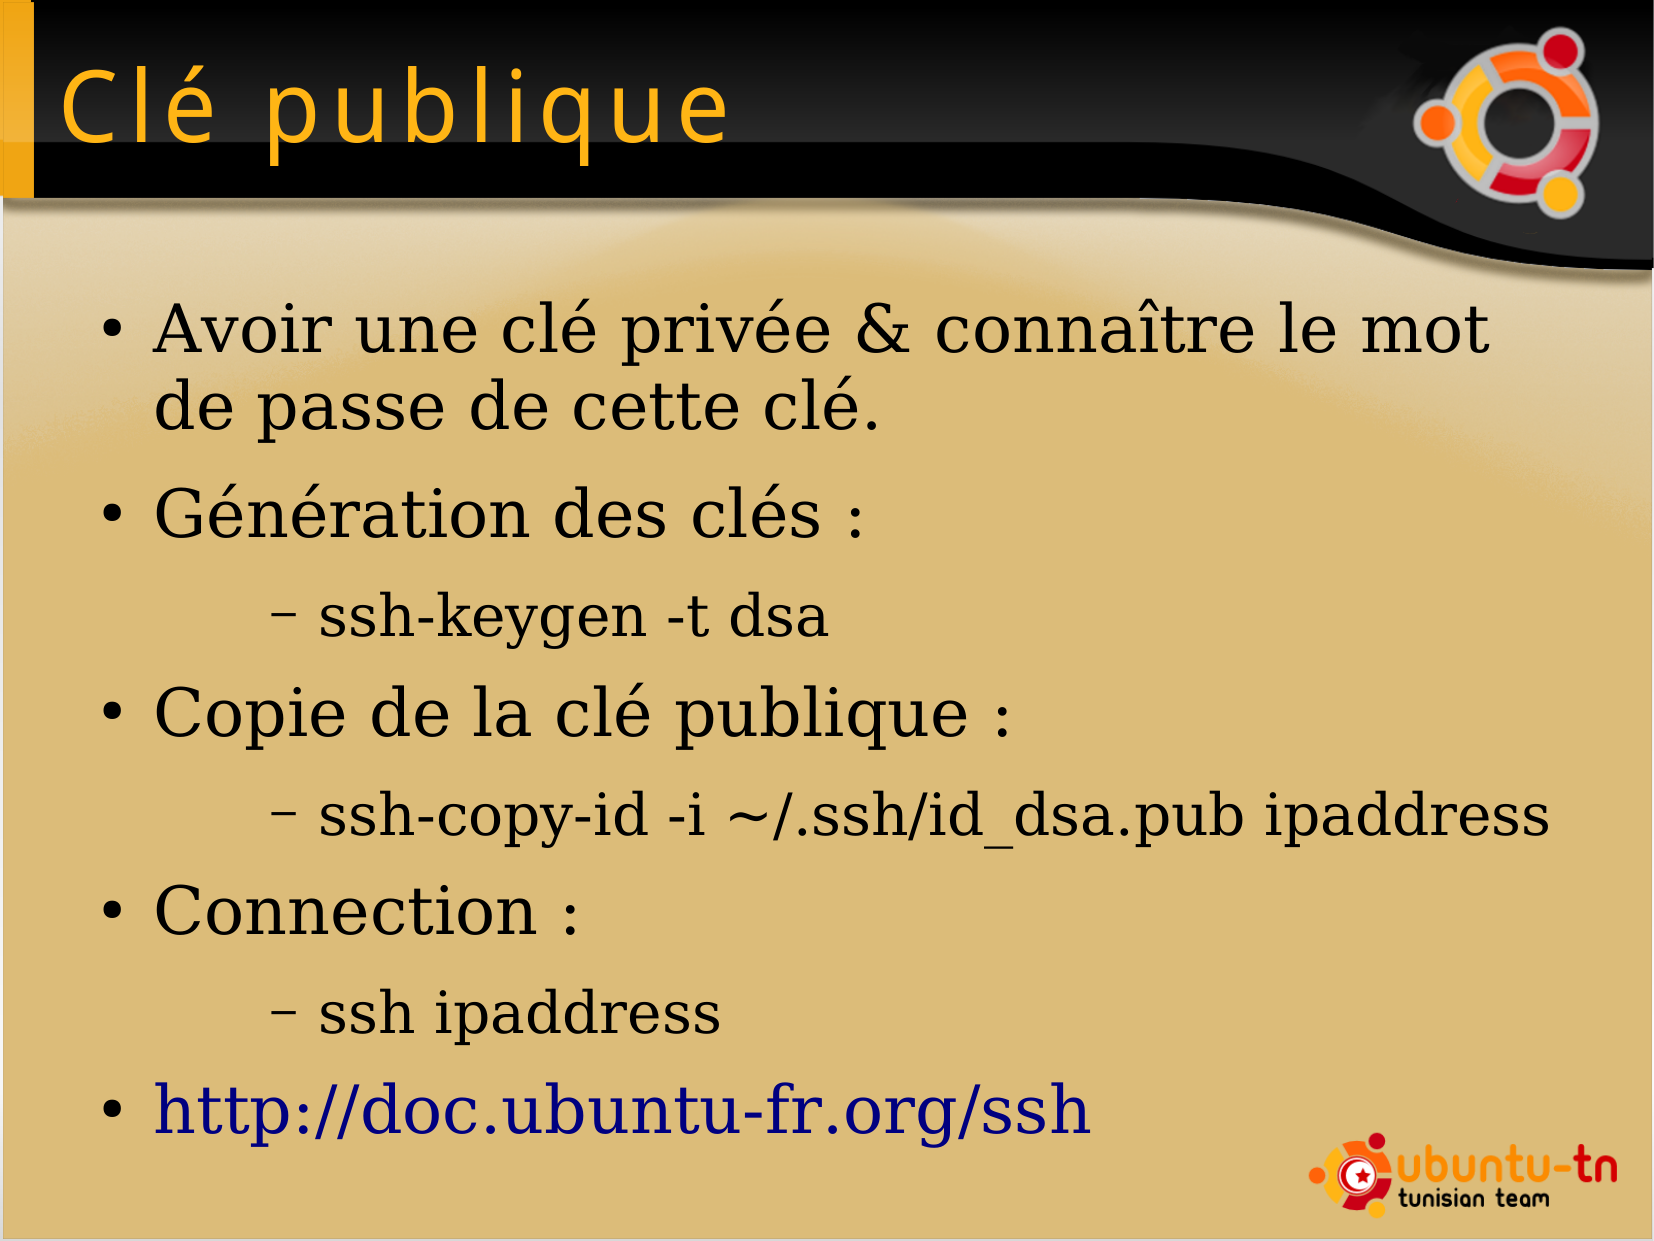

# Clé publique
Avoir une clé privée & connaître le mot de passe de cette clé.
Génération des clés :
ssh-keygen -t dsa
Copie de la clé publique :
ssh-copy-id -i ~/.ssh/id_dsa.pub ipaddress
Connection :
ssh ipaddress
http://doc.ubuntu-fr.org/ssh